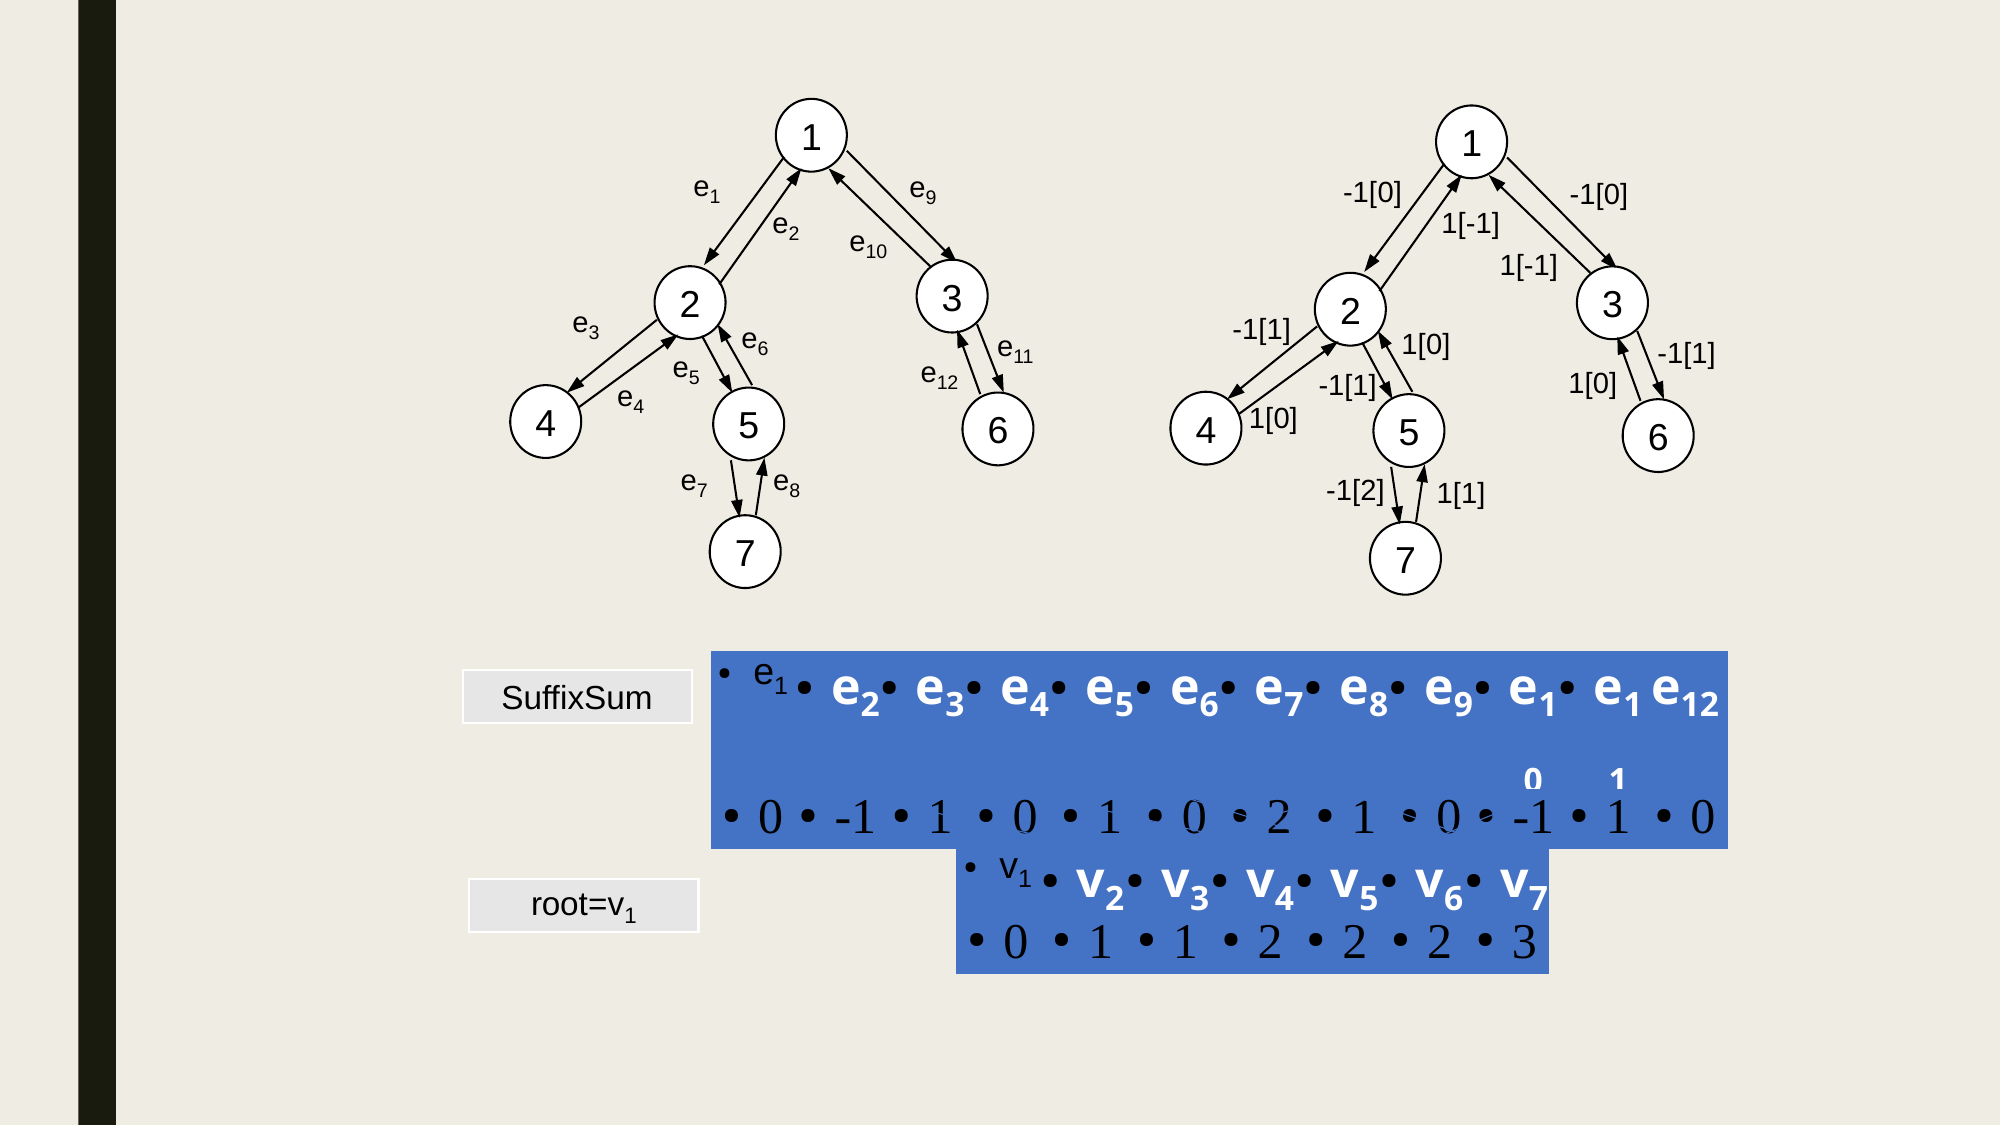

1
e1
e9
e2
e10
3
2
e3
e6
e11
e5
e12
e4
4
5
6
e7
e8
7
1
-1[0]
-1[0]
1[-1]
1[-1]
3
2
-1[1]
1[0]
-1[1]
1[0]
-1[1]
1[0]
4
5
6
-1[2]
1[1]
7
| e1 | e2 | e3 | e4 | e5 | e6 | e7 | e8 | e9 | e10 | e11 | e12 |
| --- | --- | --- | --- | --- | --- | --- | --- | --- | --- | --- | --- |
| 0 | -1 | 1 | 0 | 1 | 0 | 2 | 1 | 0 | -1 | 1 | 0 |
SuffixSum
| v1 | v2 | v3 | v4 | v5 | v6 | v7 |
| --- | --- | --- | --- | --- | --- | --- |
| 0 | 1 | 1 | 2 | 2 | 2 | 3 |
root=v1